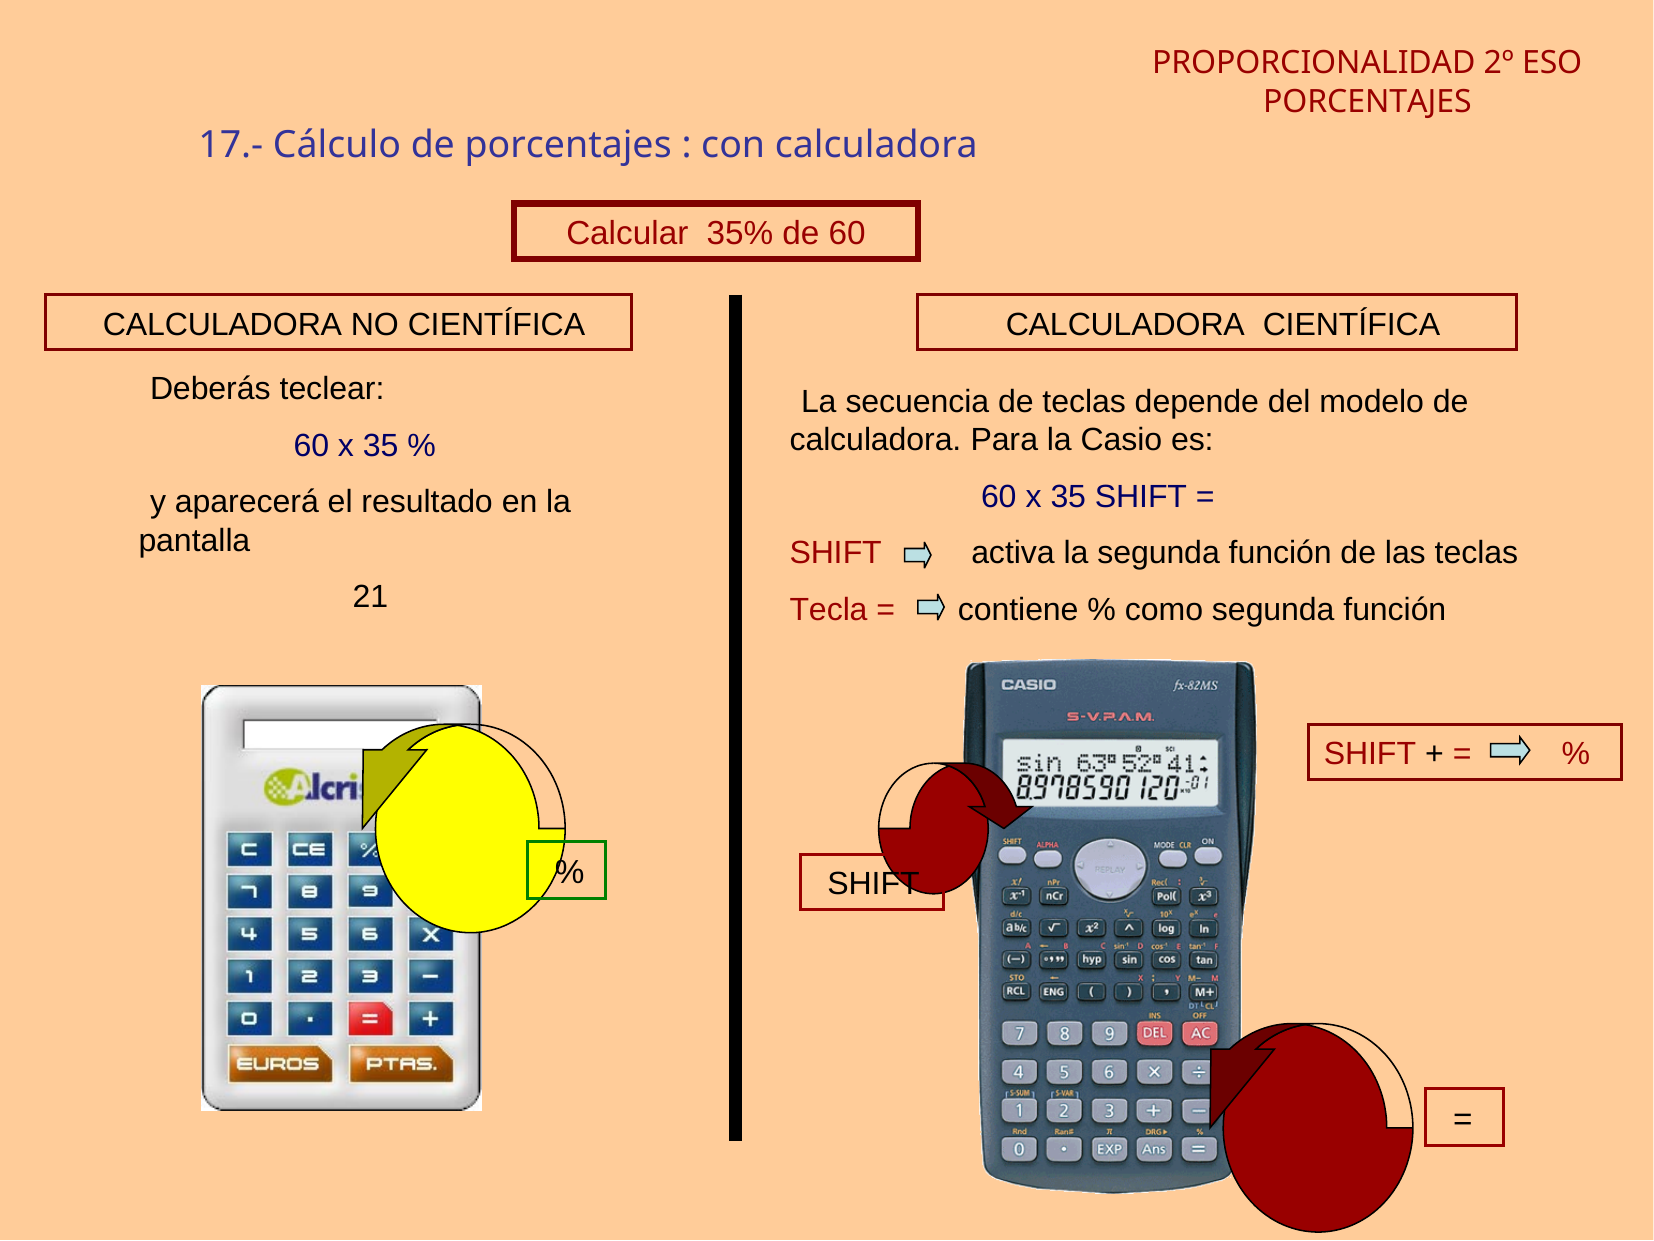

PROPORCIONALIDAD 2º ESO
PORCENTAJES
17.- Cálculo de porcentajes : con calculadora
Calcular 35% de 60
CALCULADORA NO CIENTÍFICA
CALCULADORA CIENTÍFICA
Deberás teclear:
60 x 35 %
y aparecerá el resultado en la pantalla
21
La secuencia de teclas depende del modelo de calculadora. Para la Casio es:
 60 x 35 SHIFT =
SHIFT activa la segunda función de las teclas
Tecla = contiene % como segunda función
SHIFT + = %
%
SHIFT
=